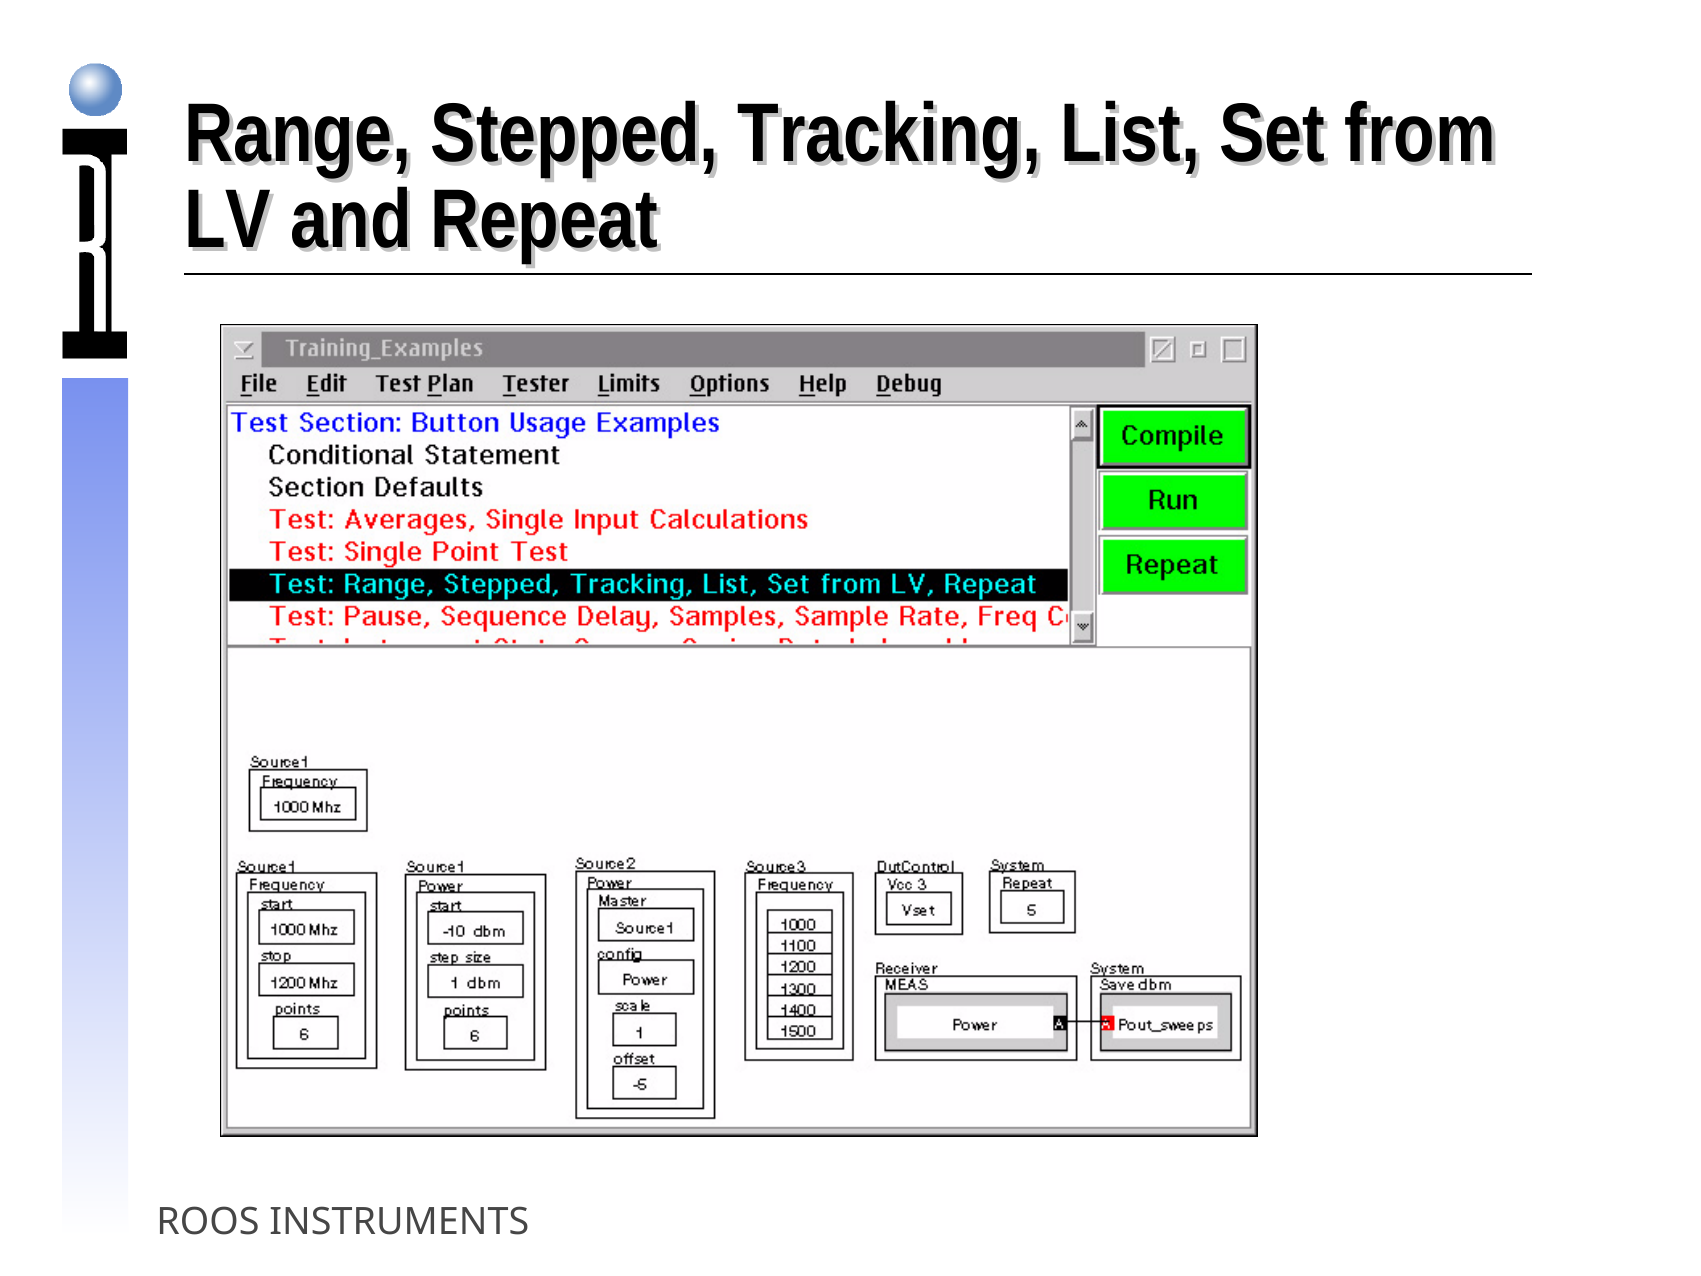

Range, Stepped, Tracking, List, Set from LV and Repeat